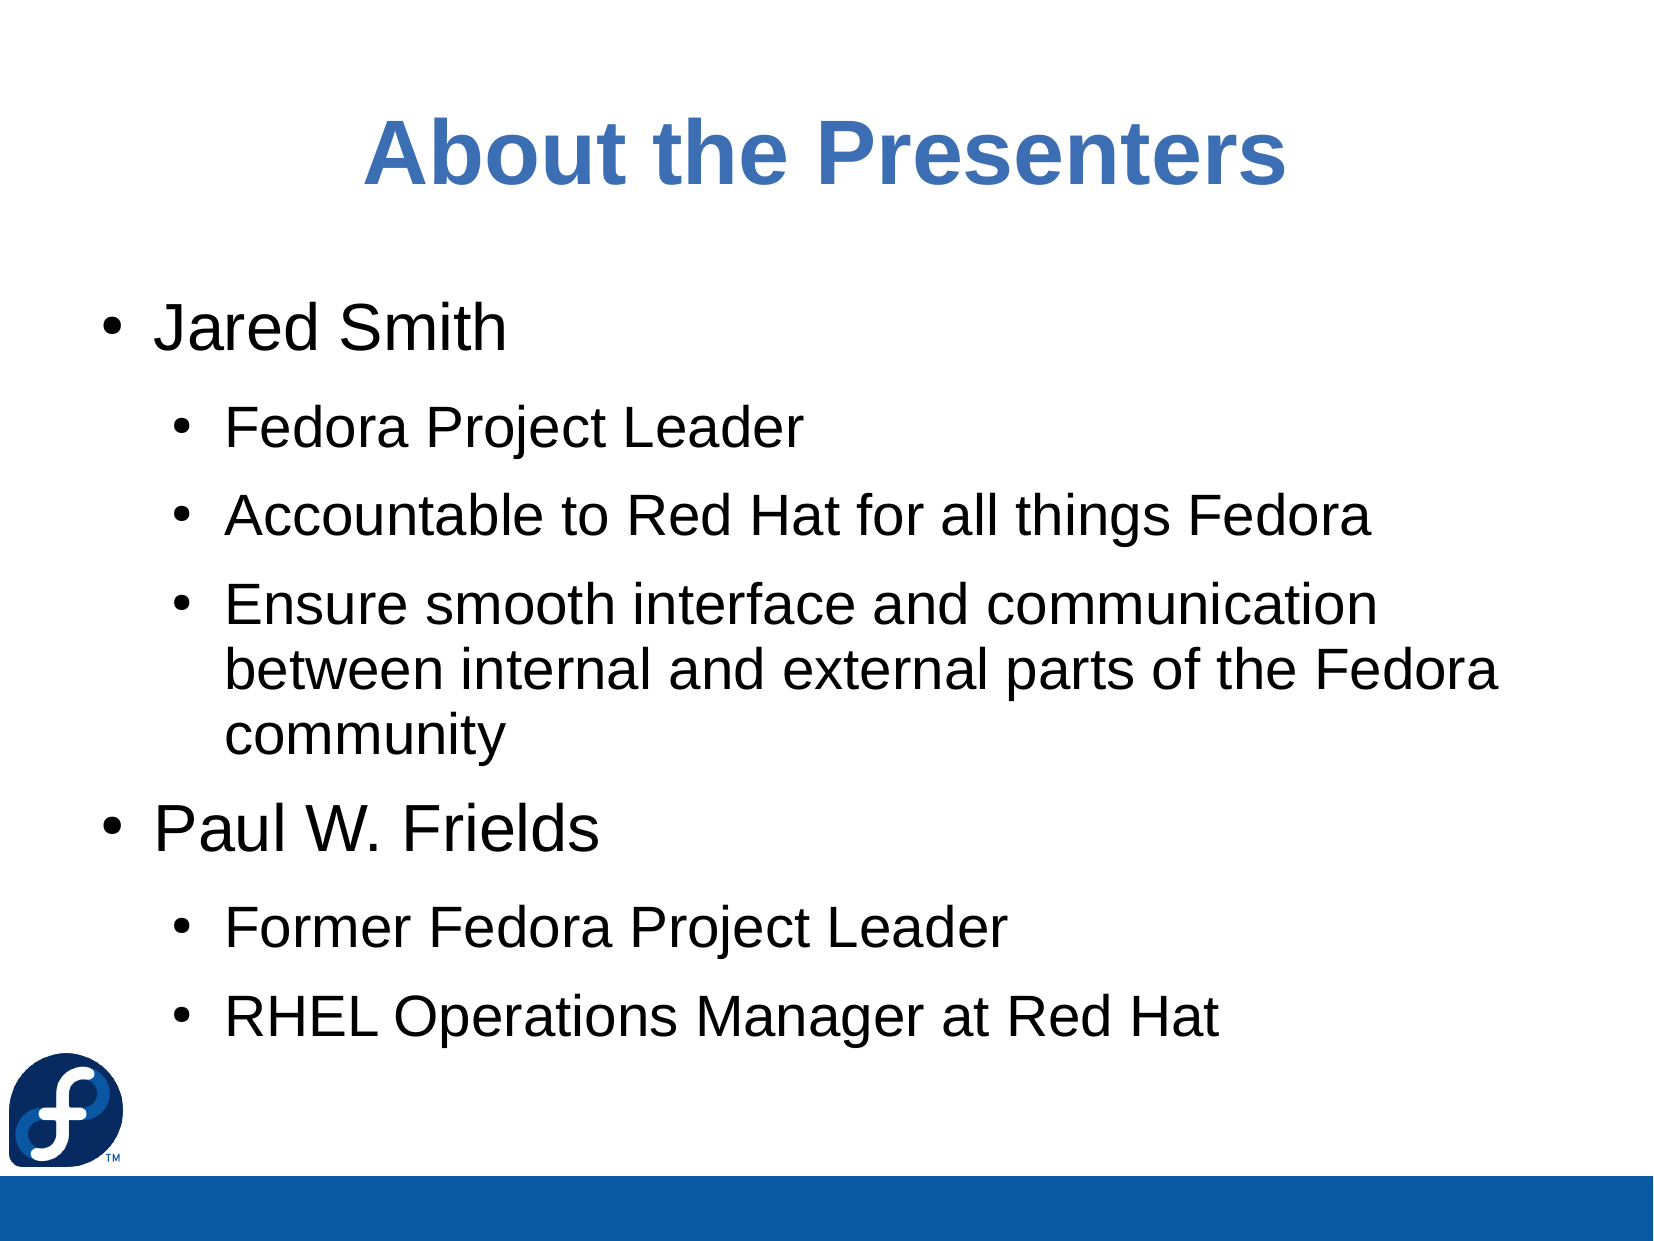

# About the Presenters
Jared Smith
Fedora Project Leader
Accountable to Red Hat for all things Fedora
Ensure smooth interface and communication between internal and external parts of the Fedora community
Paul W. Frields
Former Fedora Project Leader
RHEL Operations Manager at Red Hat